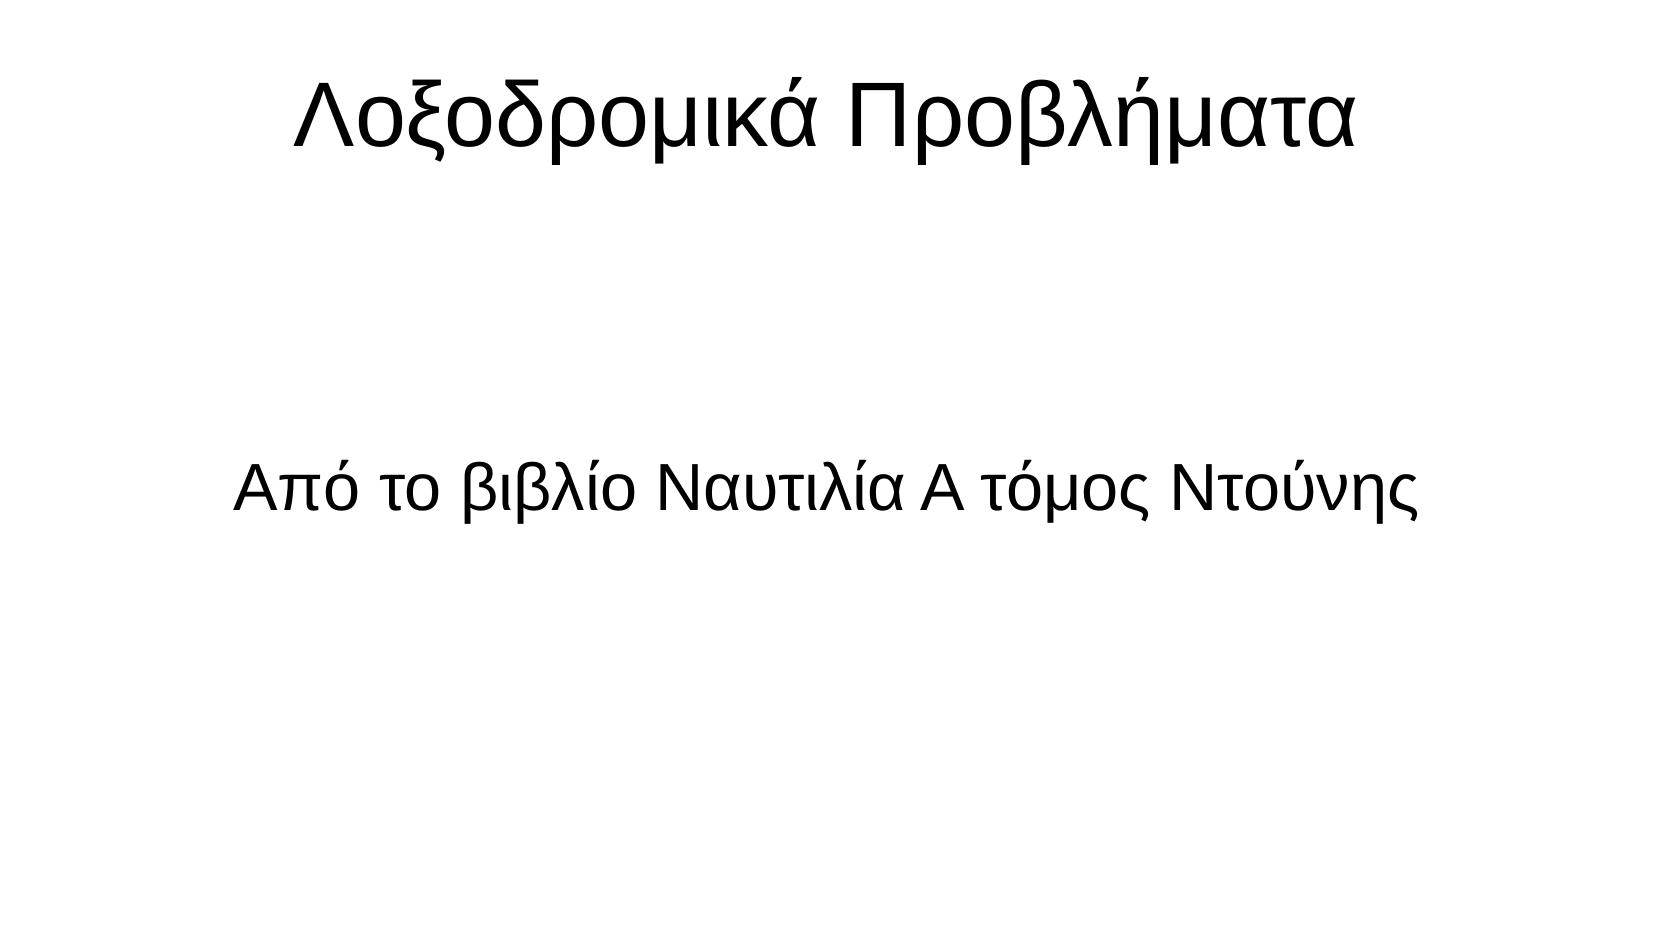

# Λοξοδρομικά Προβλήματα
Από το βιβλίο Ναυτιλία Α τόμος Ντούνης